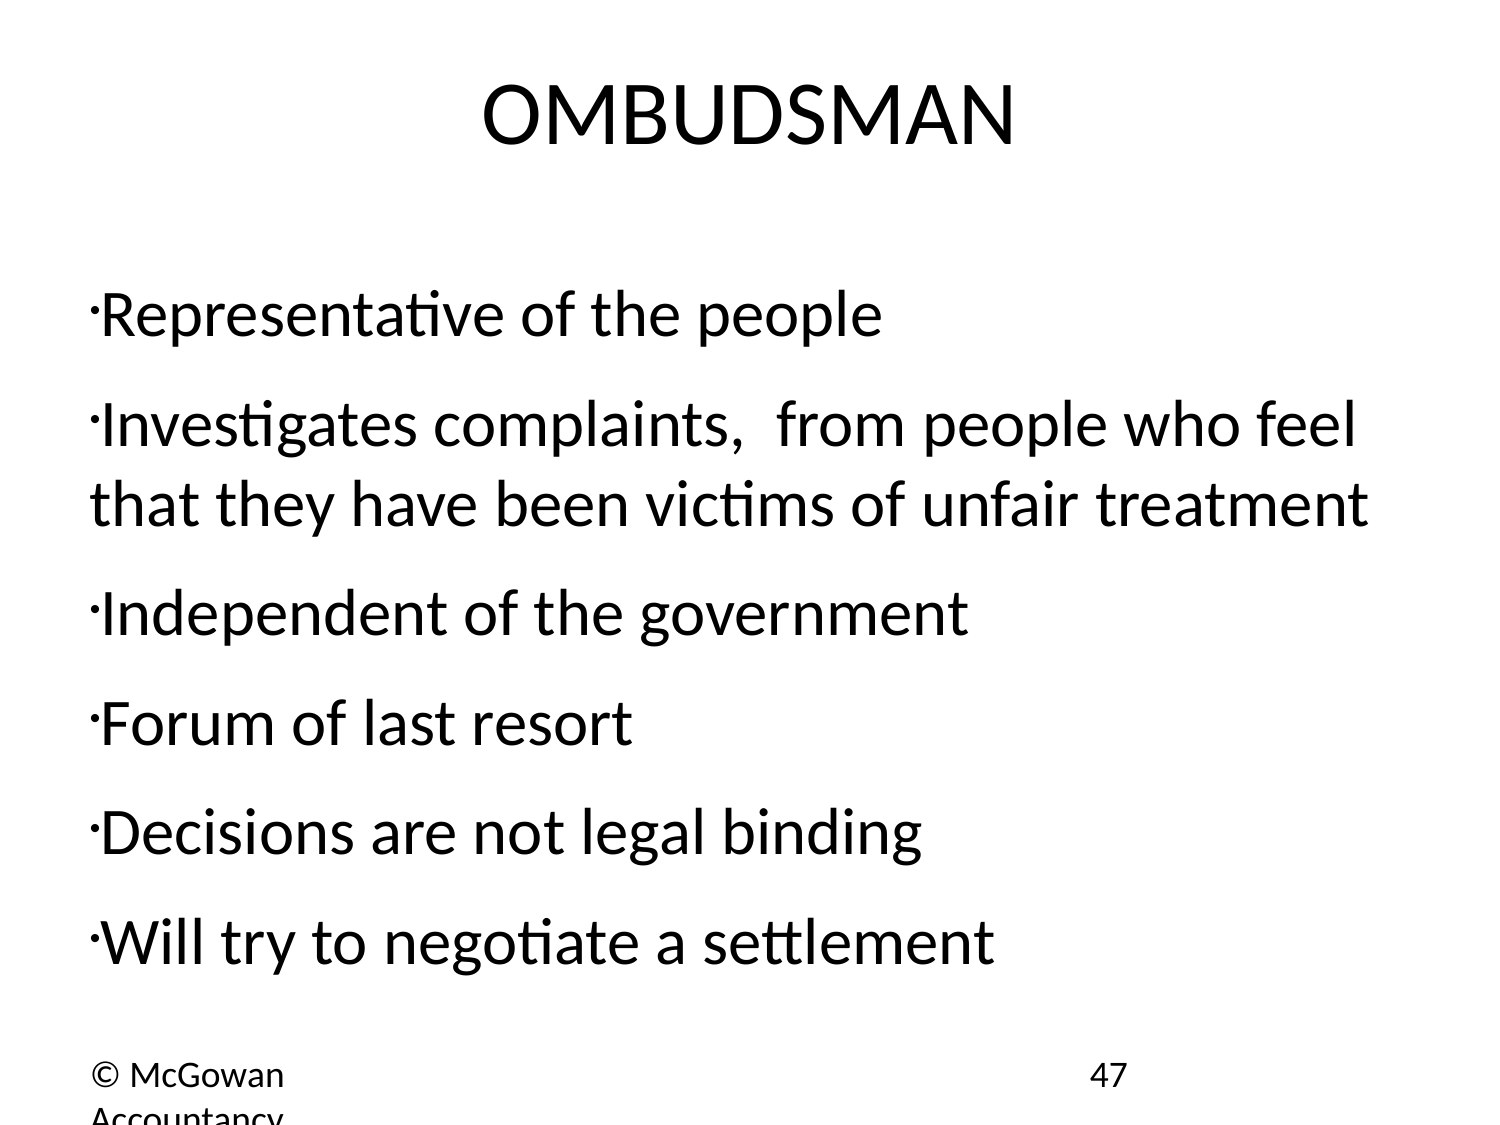

# OMBUDSMAN
Representative of the people
Investigates complaints, from people who feel that they have been victims of unfair treatment
Independent of the government
Forum of last resort
Decisions are not legal binding
Will try to negotiate a settlement
© McGowan Accountancy Services
47